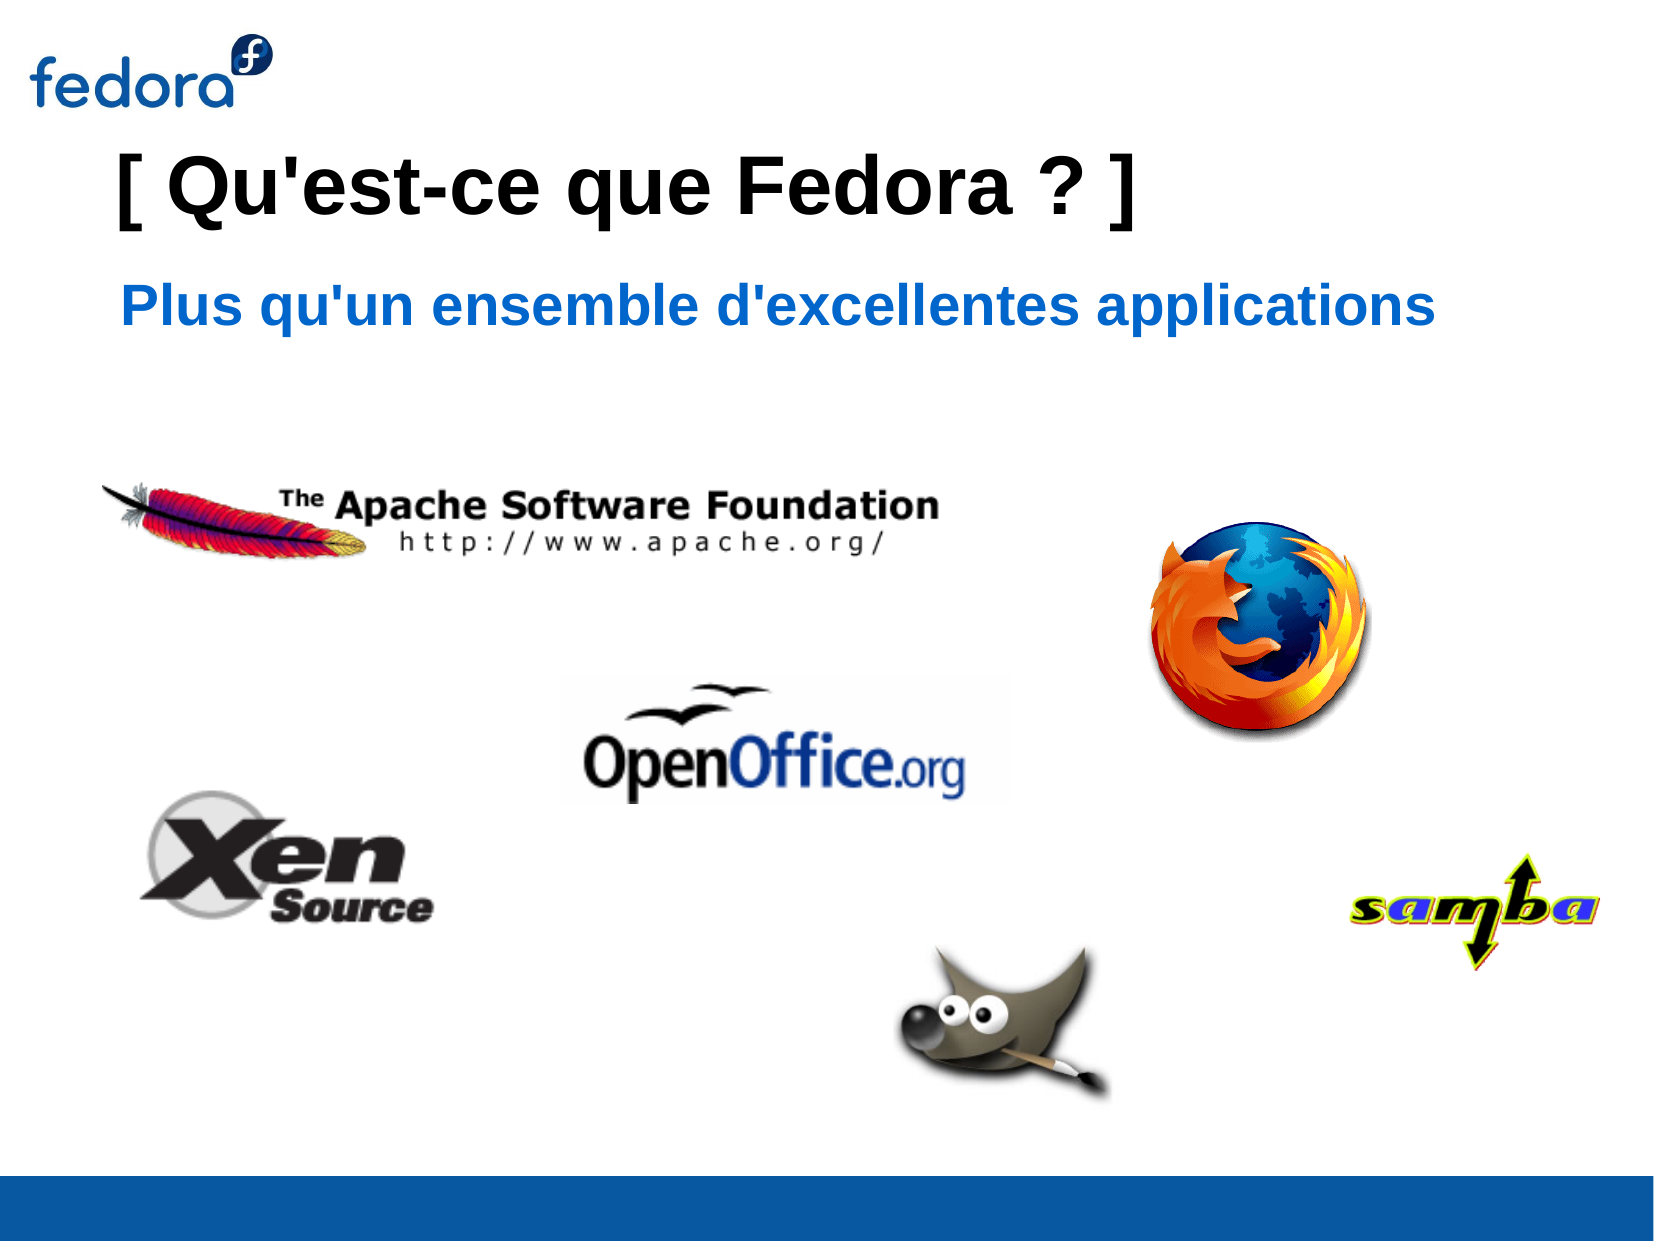

# [ Qu'est-ce que Fedora ? ]
Plus qu'un ensemble d'excellentes applications